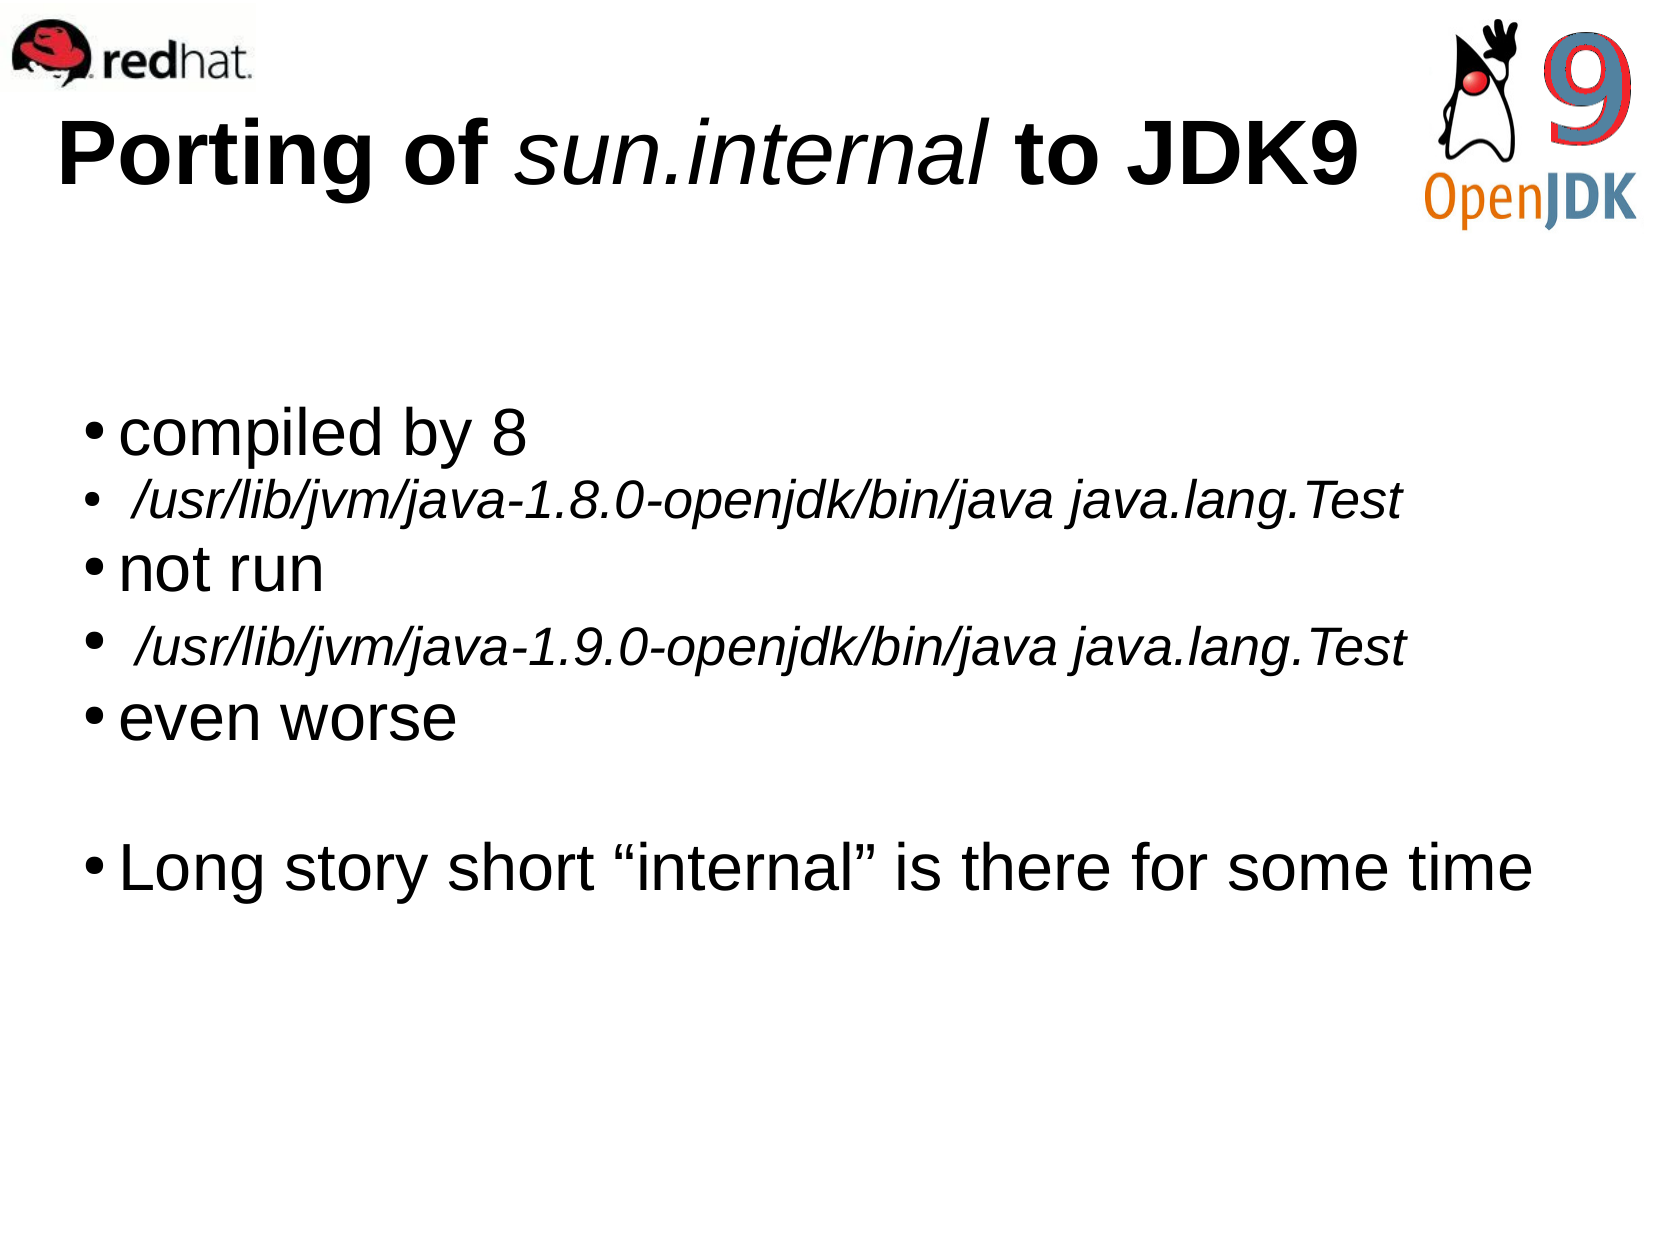

# Porting of sun.internal to JDK9
compiled by 8
 /usr/lib/jvm/java-1.8.0-openjdk/bin/java java.lang.Test
not run
 /usr/lib/jvm/java-1.9.0-openjdk/bin/java java.lang.Test
even worse
Long story short “internal” is there for some time